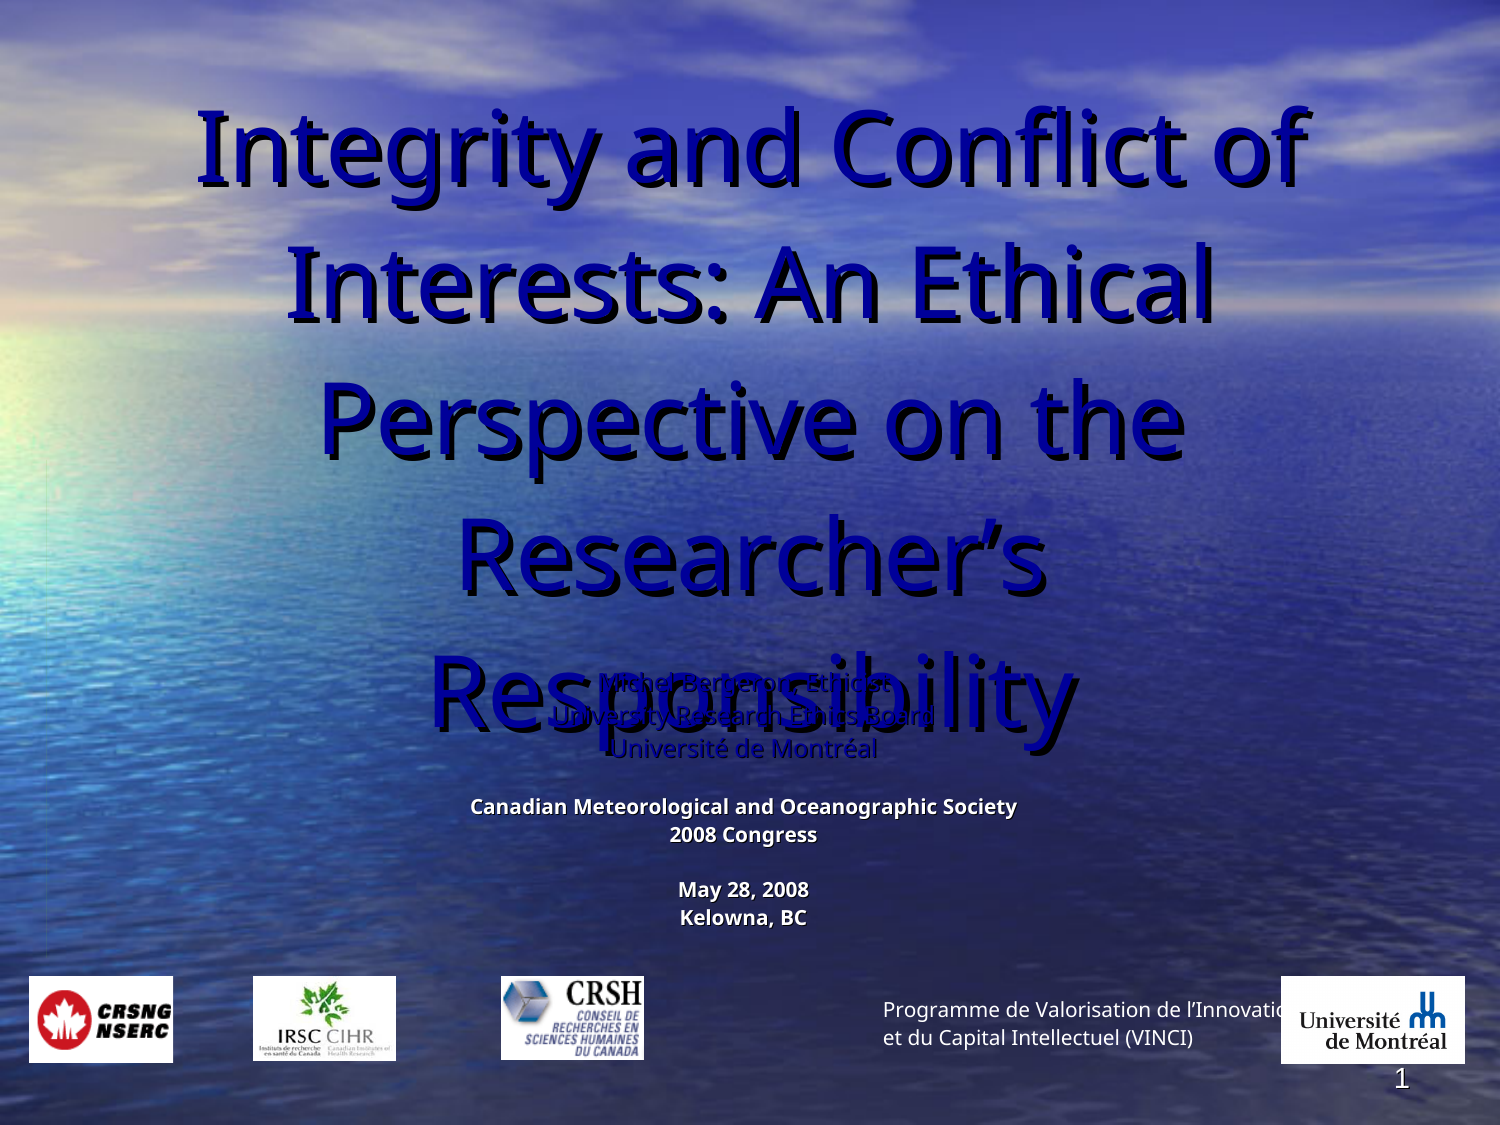

Integrity and Conflict of Interests: An Ethical Perspective on the Researcher’s Responsibility
Michel Bergeron, Ethicist
University Research Ethics Board
Université de Montréal
Canadian Meteorological and Oceanographic Society
2008 Congress
May 28, 2008
Kelowna, BC
Programme de Valorisation de l’Innovation
et du Capital Intellectuel (VINCI)